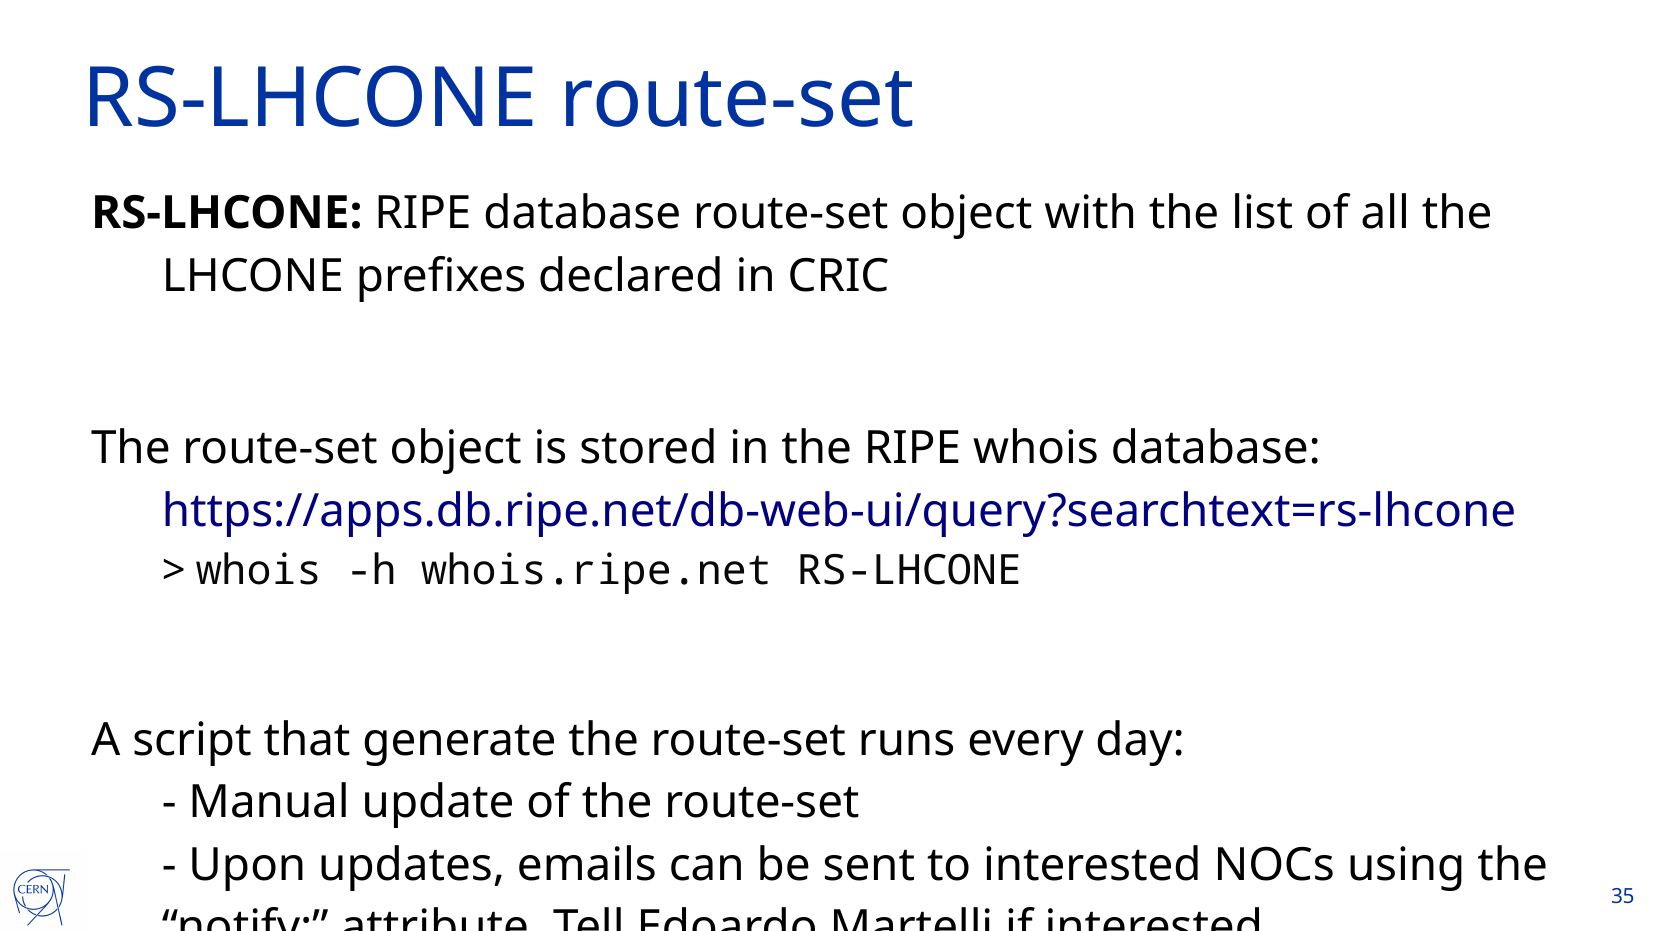

# RS-LHCONE route-set
RS-LHCONE: RIPE database route-set object with the list of all the LHCONE prefixes declared in CRIC
The route-set object is stored in the RIPE whois database: https://apps.db.ripe.net/db-web-ui/query?searchtext=rs-lhcone
> whois -h whois.ripe.net RS-LHCONE
A script that generate the route-set runs every day:
- Manual update of the route-set
- Upon updates, emails can be sent to interested NOCs using the “notify:” attribute. Tell Edoardo Martelli if interested